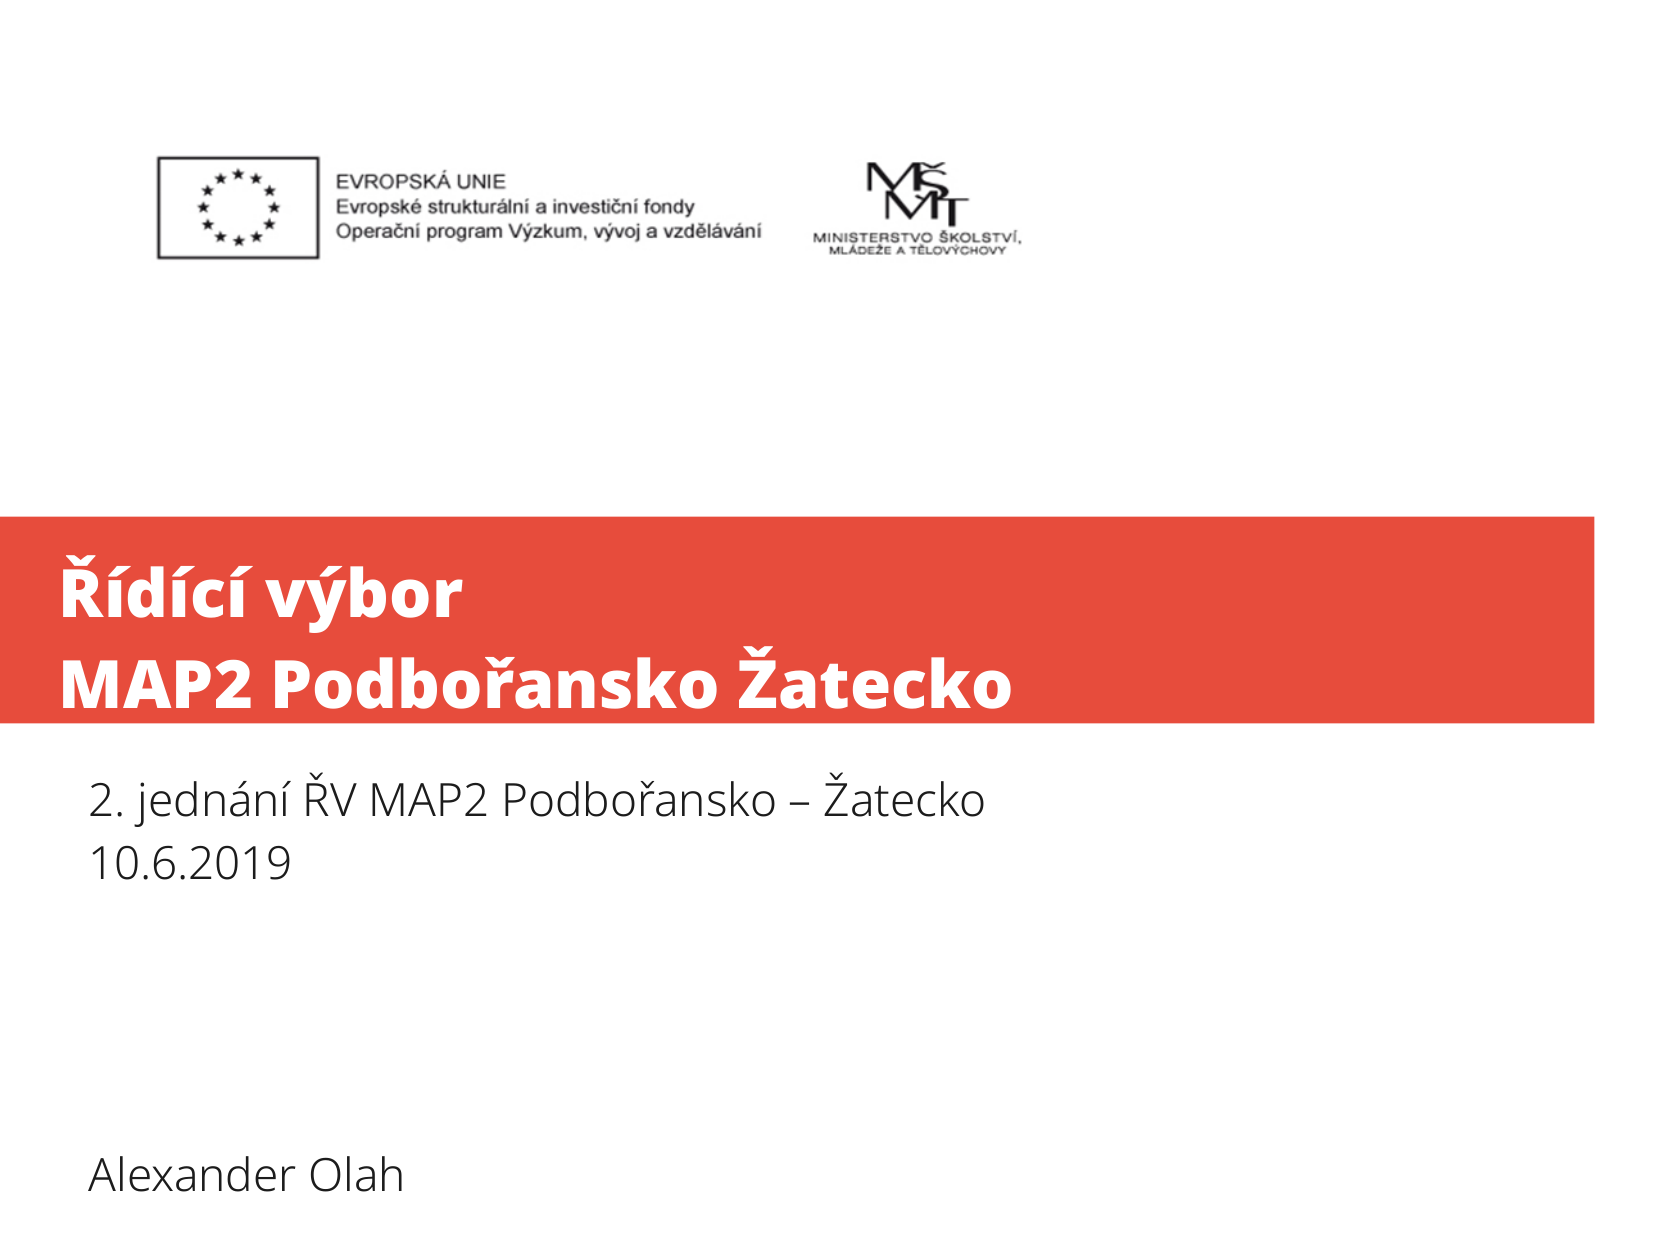

# Řídící výbor MAP2 Podbořansko Žatecko
2. jednání ŘV MAP2 Podbořansko – Žatecko
10.6.2019
Alexander Olah